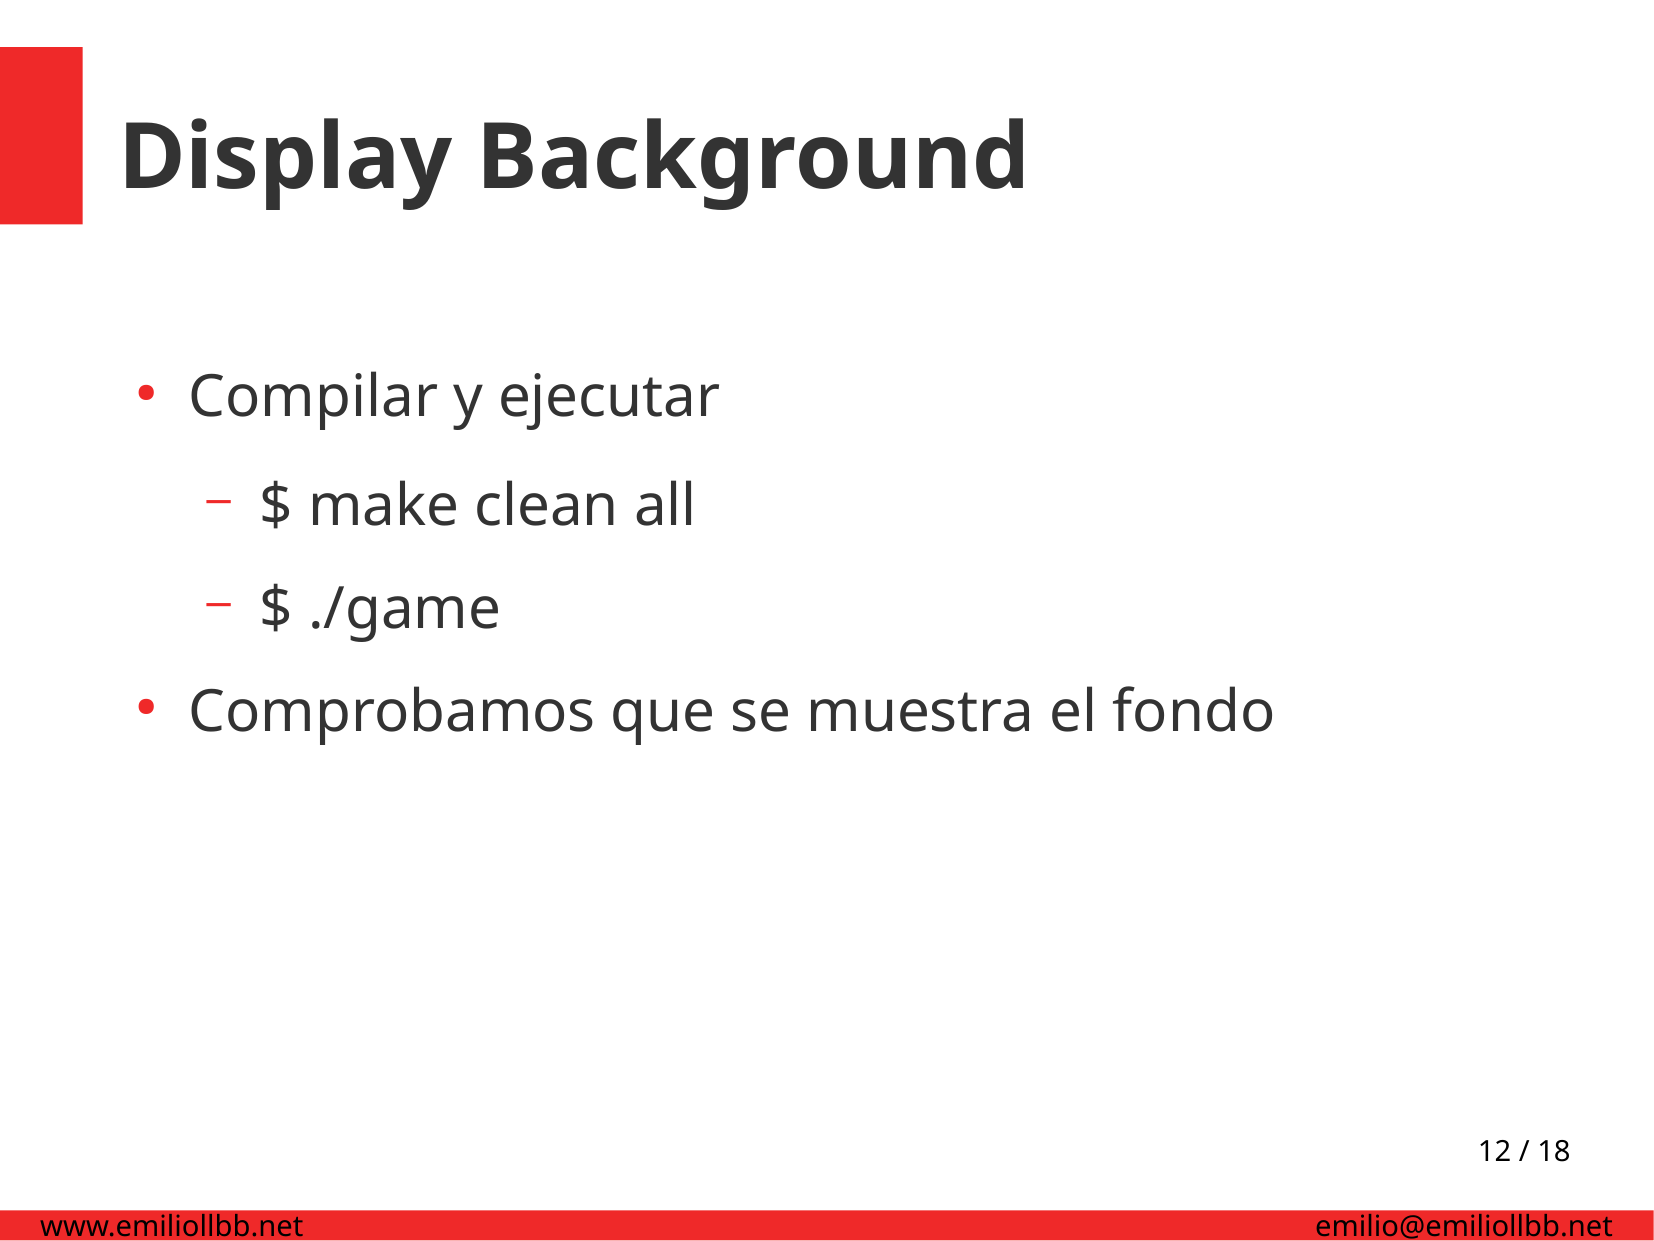

# Display Background
Compilar y ejecutar
$ make clean all
$ ./game
Comprobamos que se muestra el fondo
12